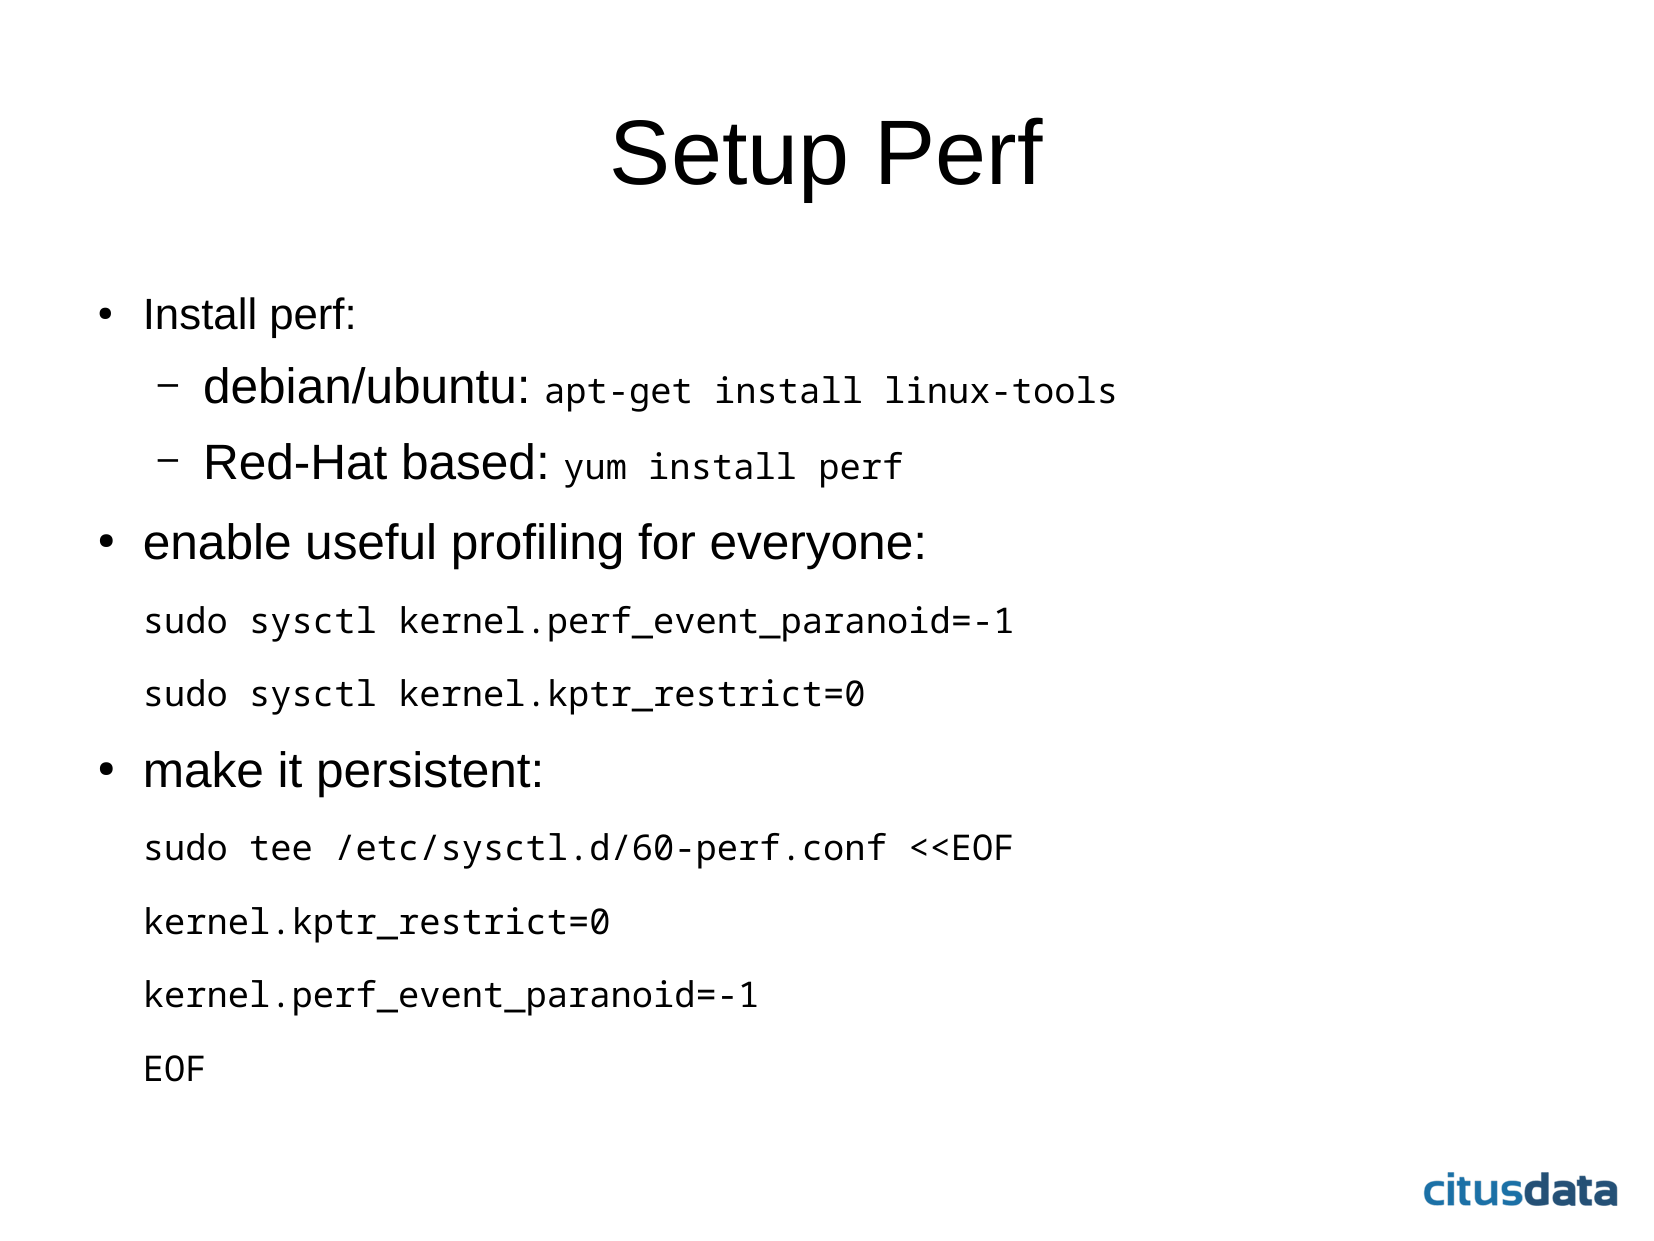

# Setup Perf
Install perf:
debian/ubuntu: apt-get install linux-tools
Red-Hat based: yum install perf
enable useful profiling for everyone:
sudo sysctl kernel.perf_event_paranoid=-1
sudo sysctl kernel.kptr_restrict=0
make it persistent:
sudo tee /etc/sysctl.d/60-perf.conf <<EOF
kernel.kptr_restrict=0
kernel.perf_event_paranoid=-1
EOF